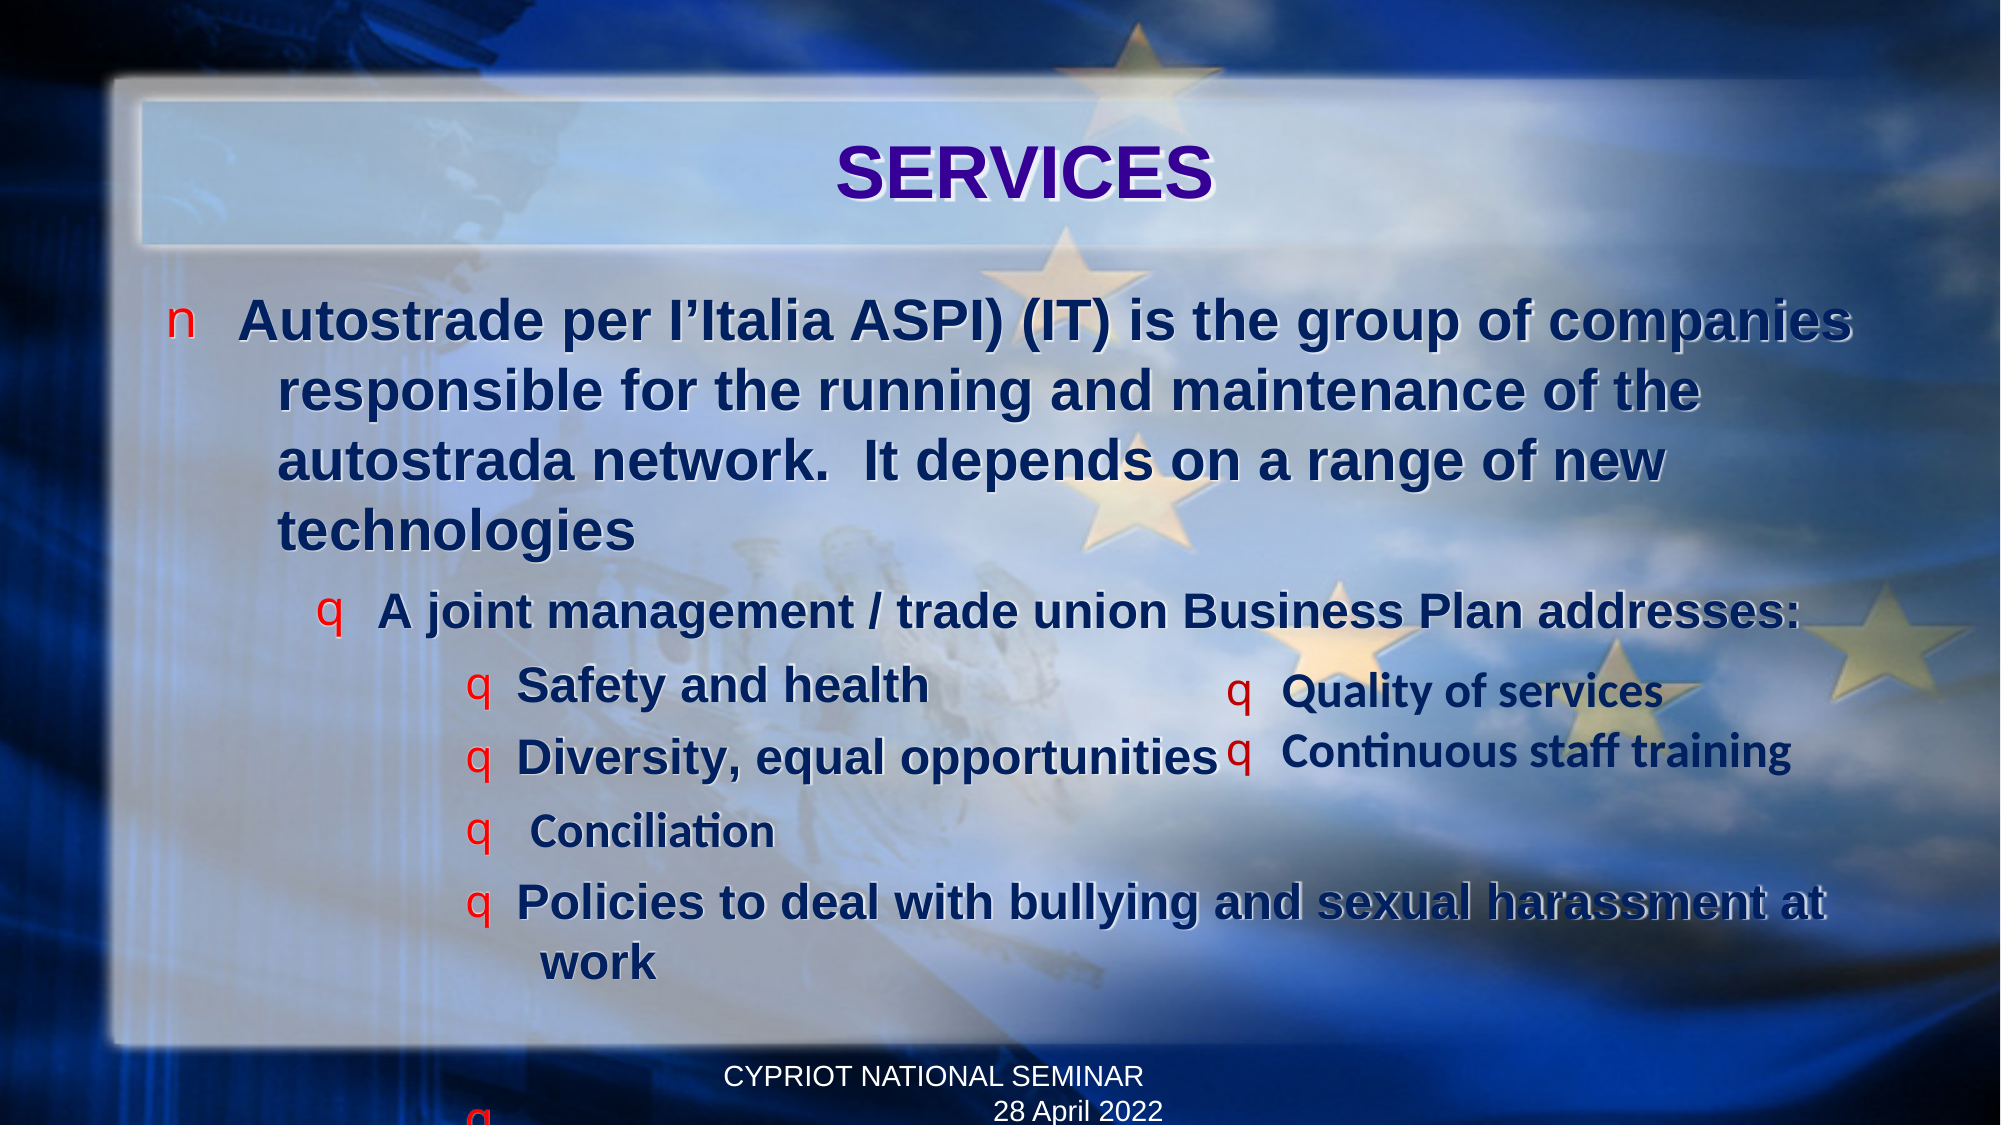

# SERVICES
 Autostrade per I’Italia ASPI) (IT) is the group of companies responsible for the running and maintenance of the autostrada network. It depends on a range of new technologies
 A joint management / trade union Business Plan addresses:
 Safety and health
 Diversity, equal opportunities
 Conciliation
 Policies to deal with bullying and sexual harassment at work
Quality of services
Continuous staff training
CYPRIOT NATIONAL SEMINAR 28 April 2022